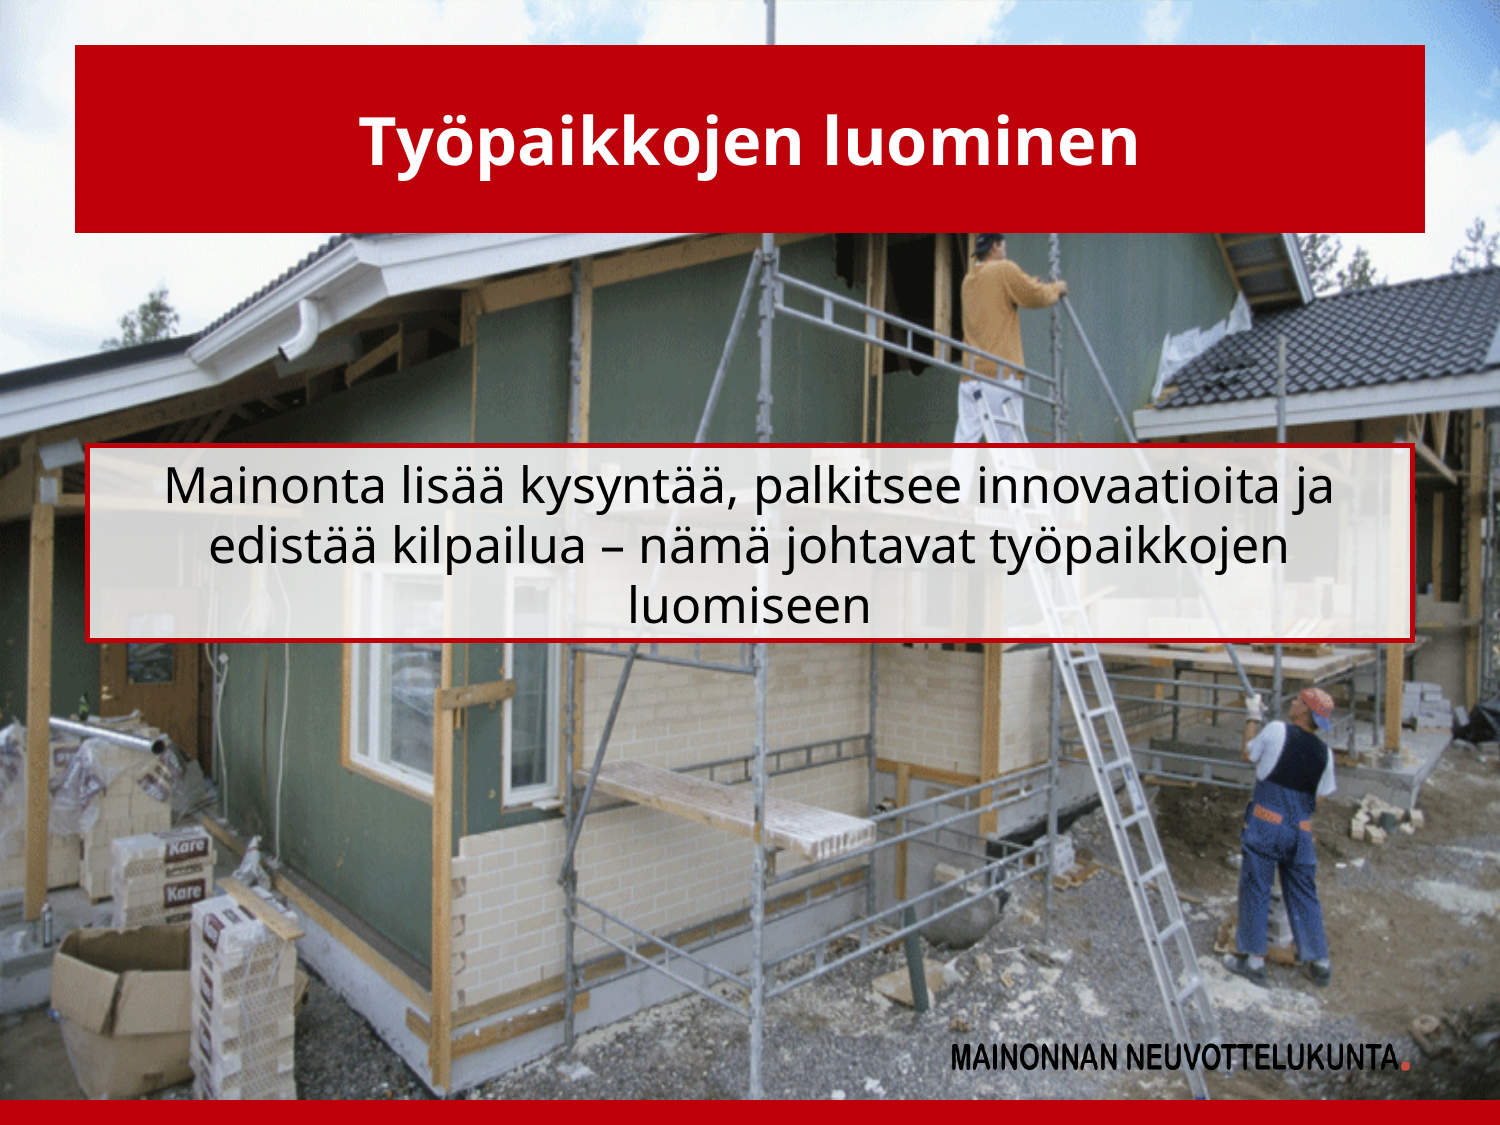

Työpaikkojen luominen
Mainonta lisää kysyntää, palkitsee innovaatioita ja edistää kilpailua – nämä johtavat työpaikkojen luomiseen